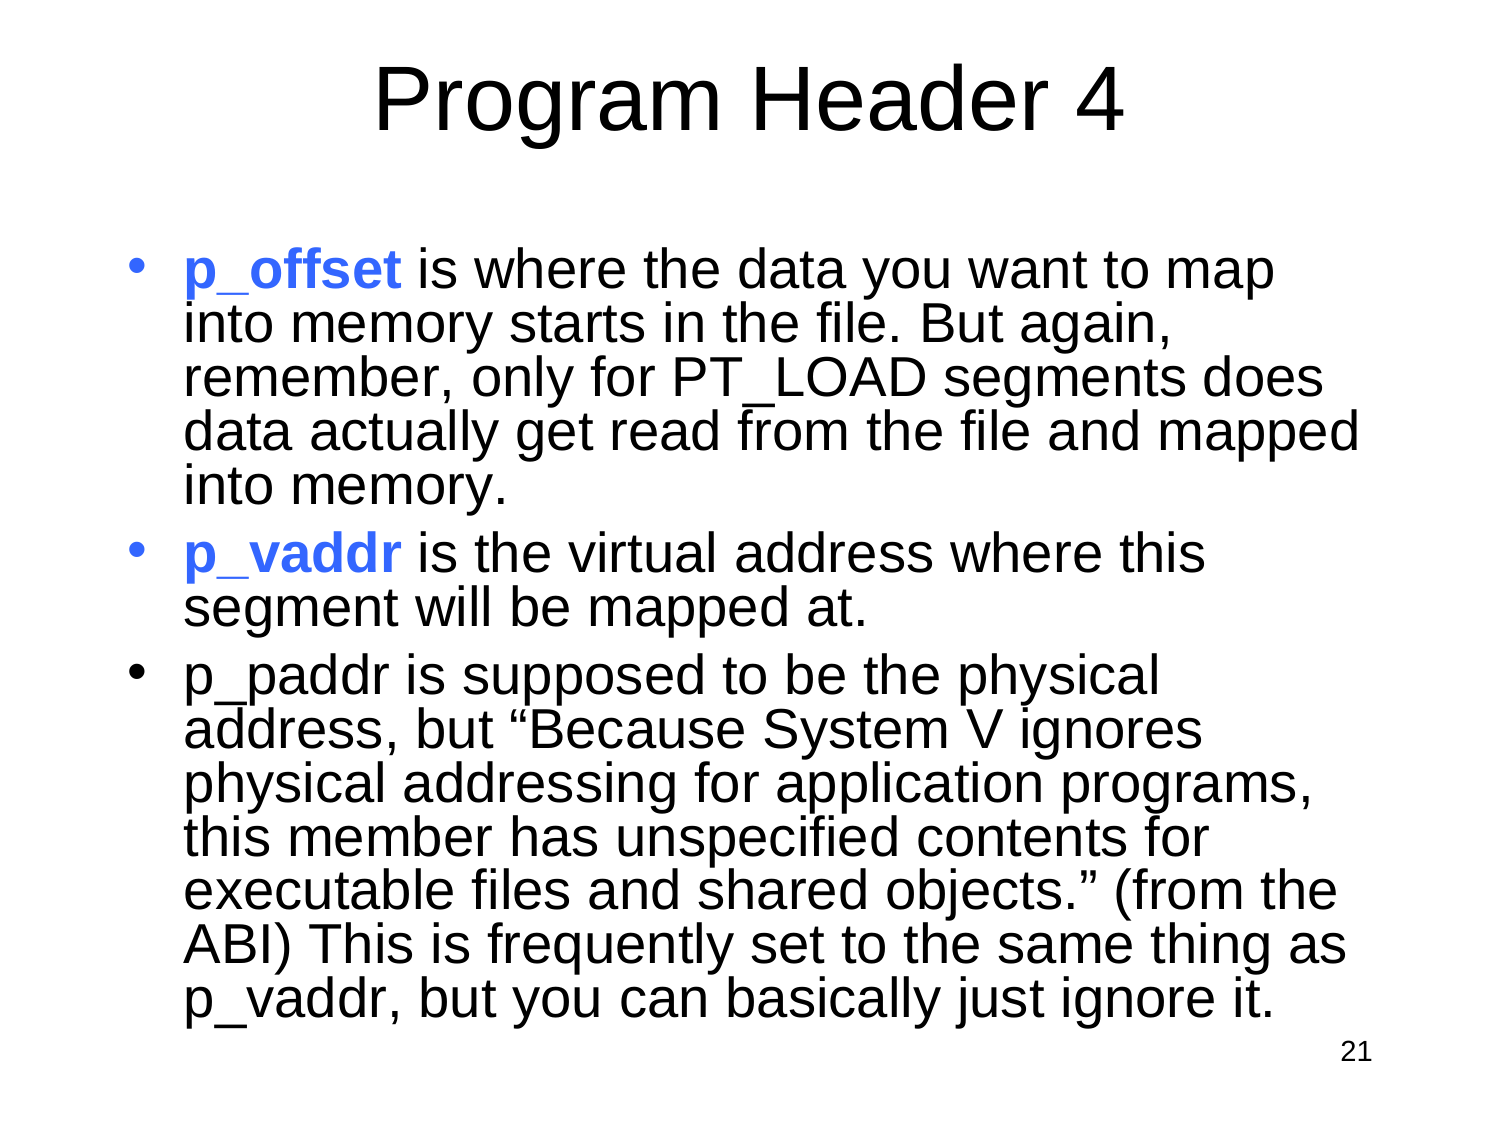

# Program Header 4
p_offset is where the data you want to map into memory starts in the file. But again, remember, only for PT_LOAD segments does data actually get read from the file and mapped into memory.
p_vaddr is the virtual address where this segment will be mapped at.
p_paddr is supposed to be the physical address, but “Because System V ignores physical addressing for application programs, this member has unspecified contents for executable files and shared objects.” (from the ABI) This is frequently set to the same thing as p_vaddr, but you can basically just ignore it.